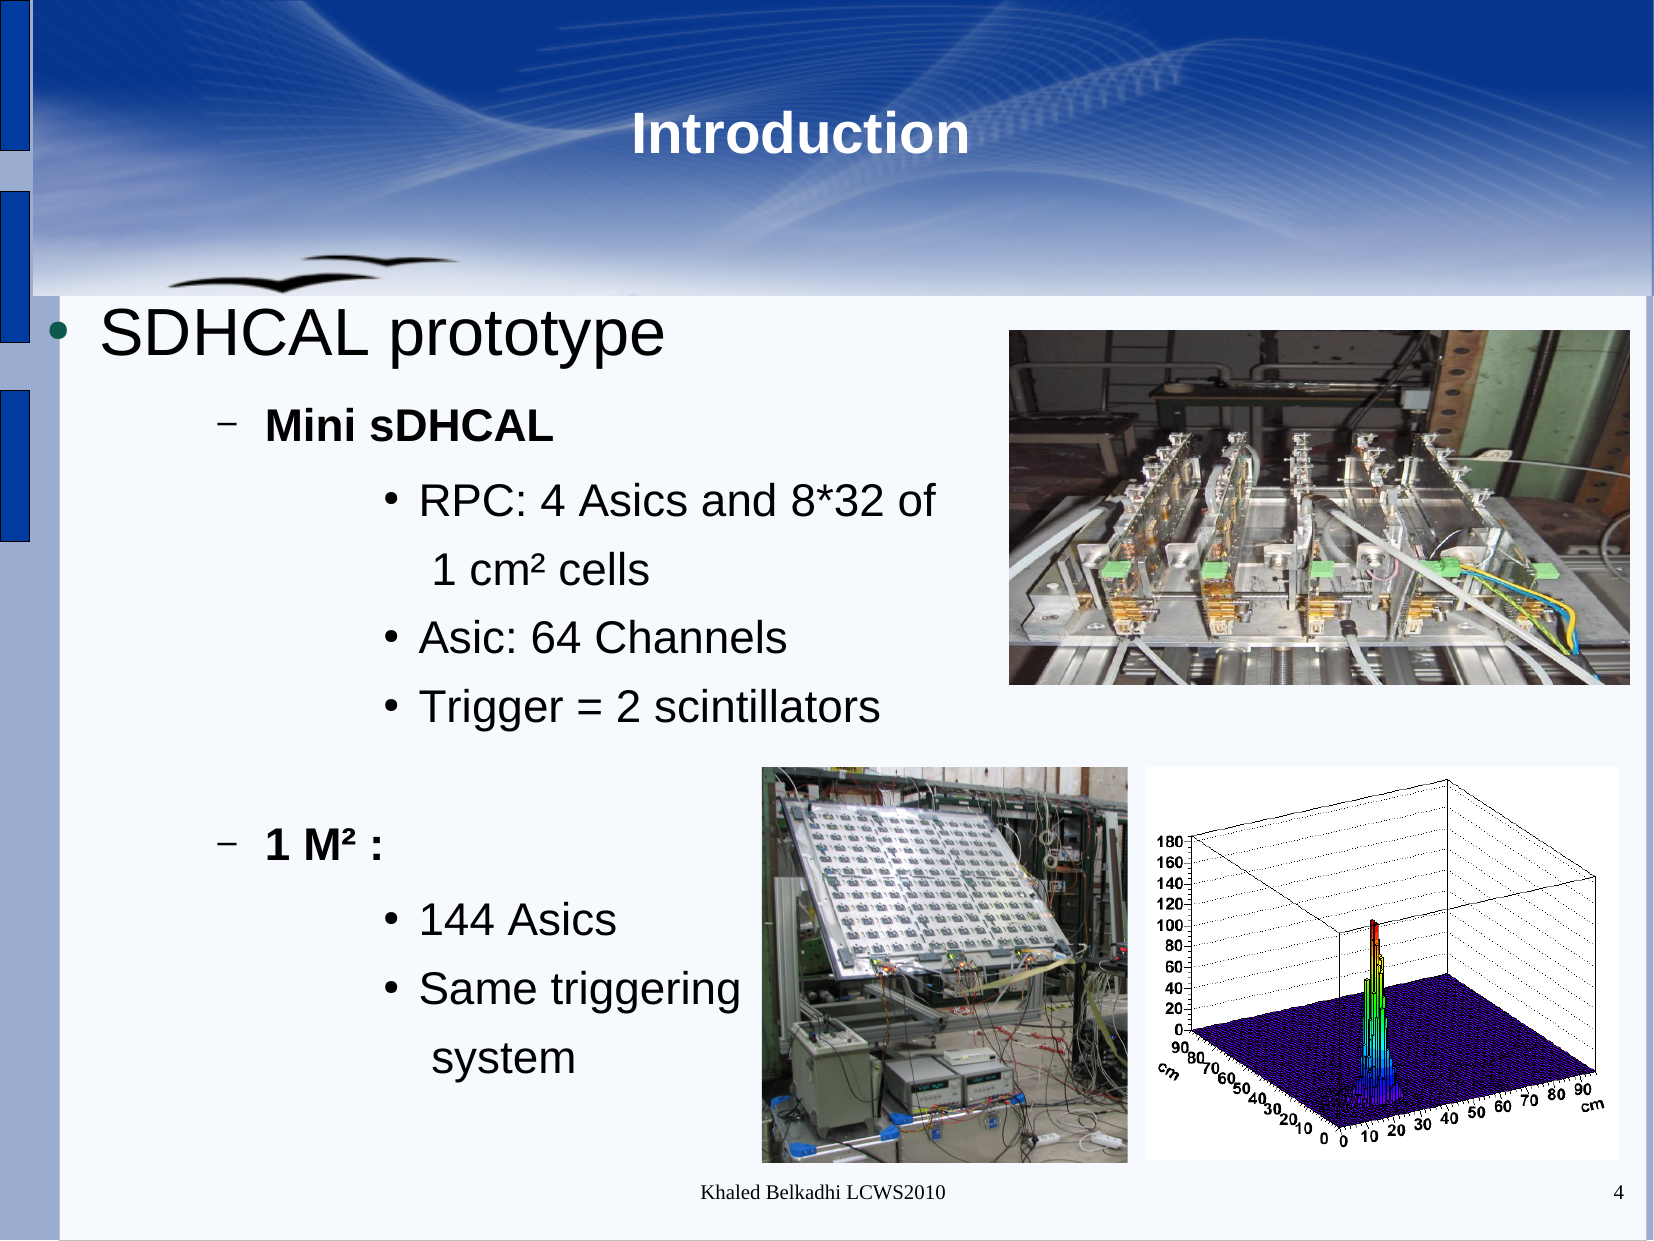

# Introduction
SDHCAL prototype
Mini sDHCAL
RPC: 4 Asics and 8*32 of
 1 cm² cells
Asic: 64 Channels
Trigger = 2 scintillators
1 M² :
144 Asics
Same triggering
 system
Khaled Belkadhi LCWS2010